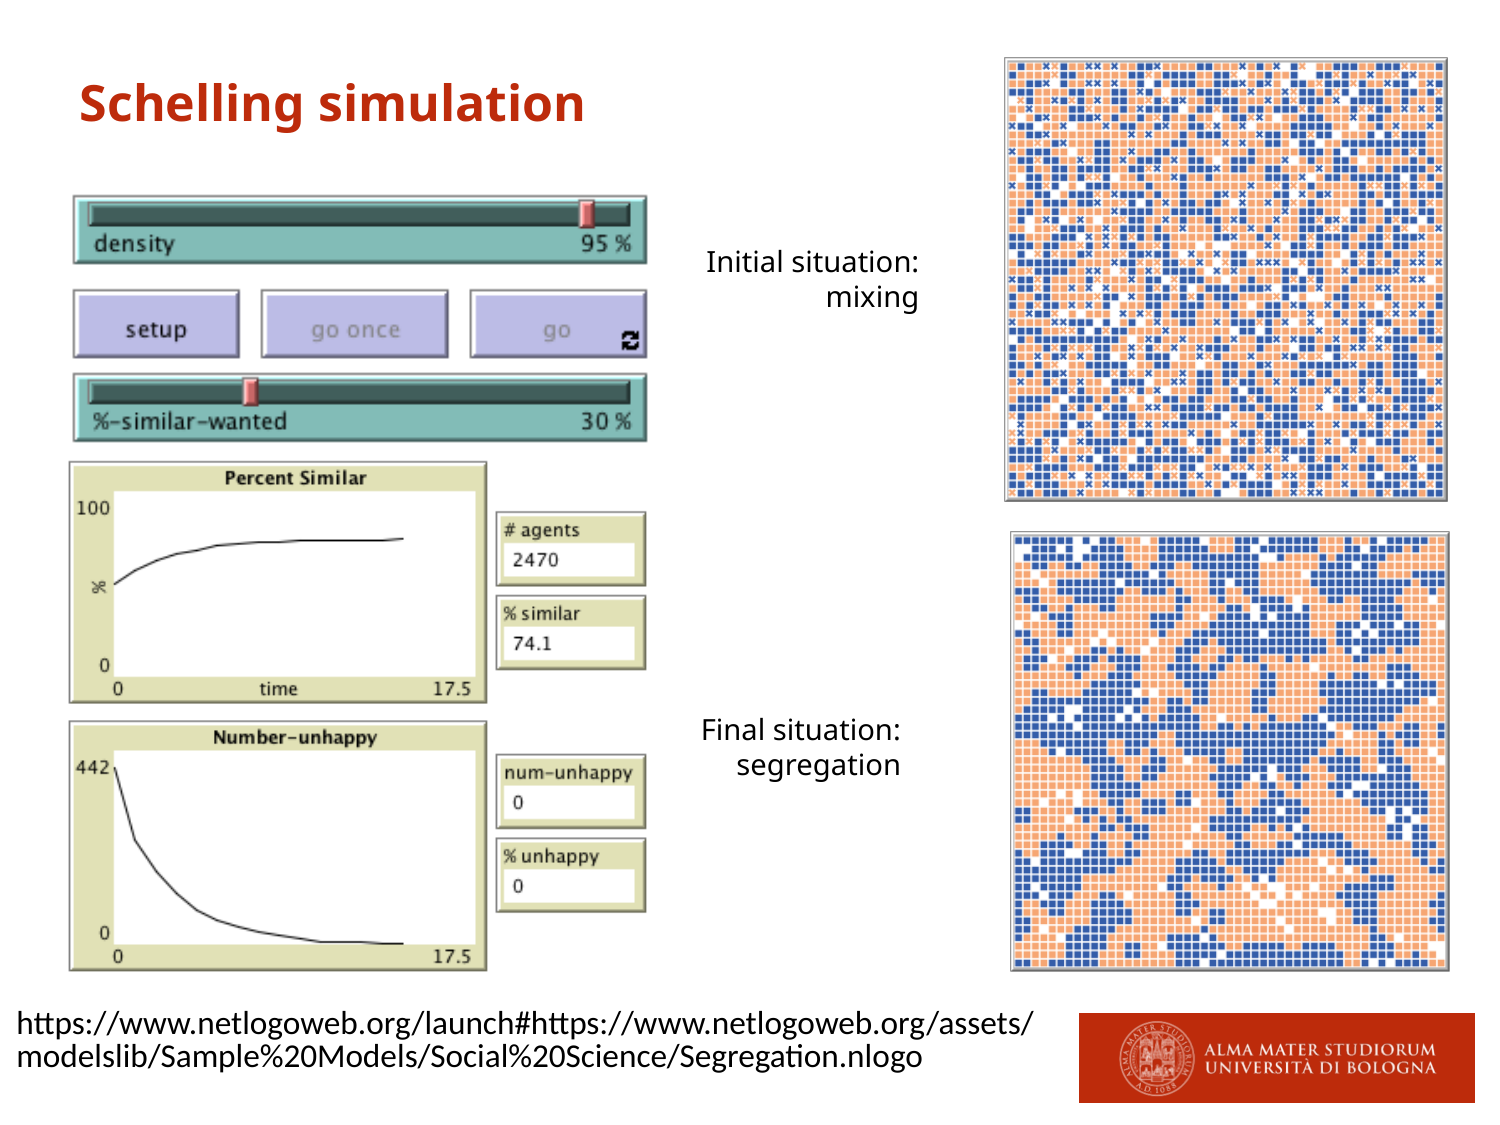

# Schelling simulation
Initial situation: mixing
Final situation: segregation
https://www.netlogoweb.org/launch#https://www.netlogoweb.org/assets/modelslib/Sample%20Models/Social%20Science/Segregation.nlogo